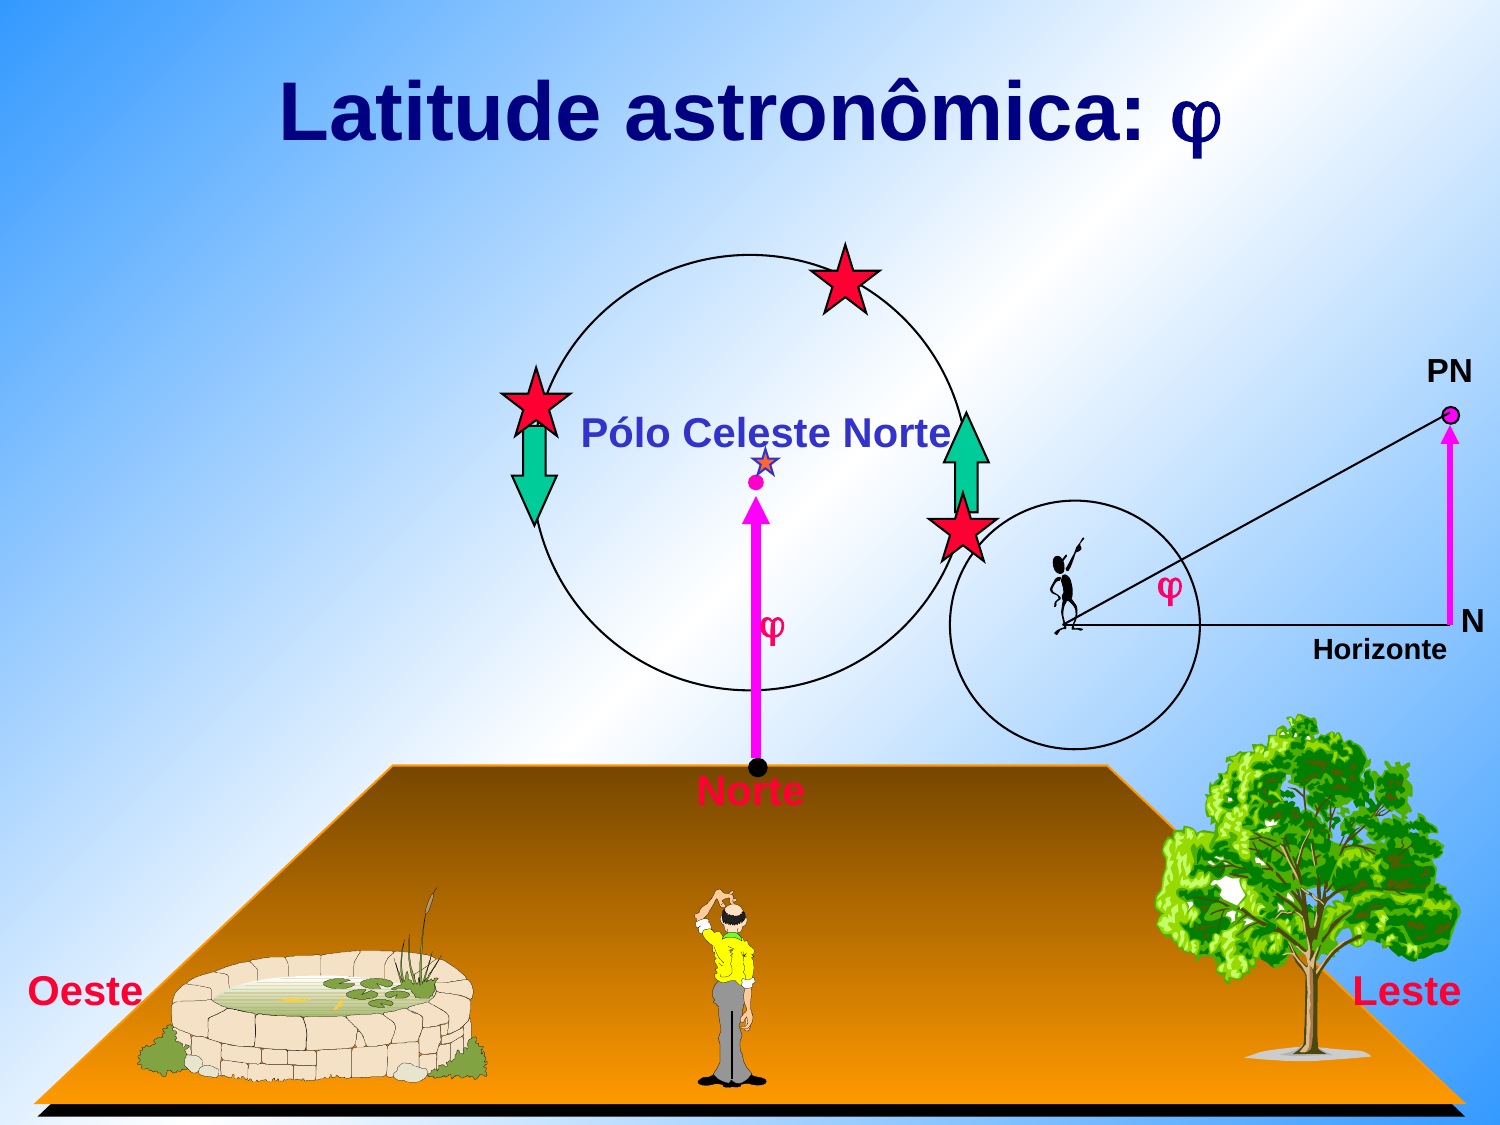

# Latitude astronômica: 
PN
Pólo Celeste Norte

N

Horizonte
Norte
Oeste
Leste